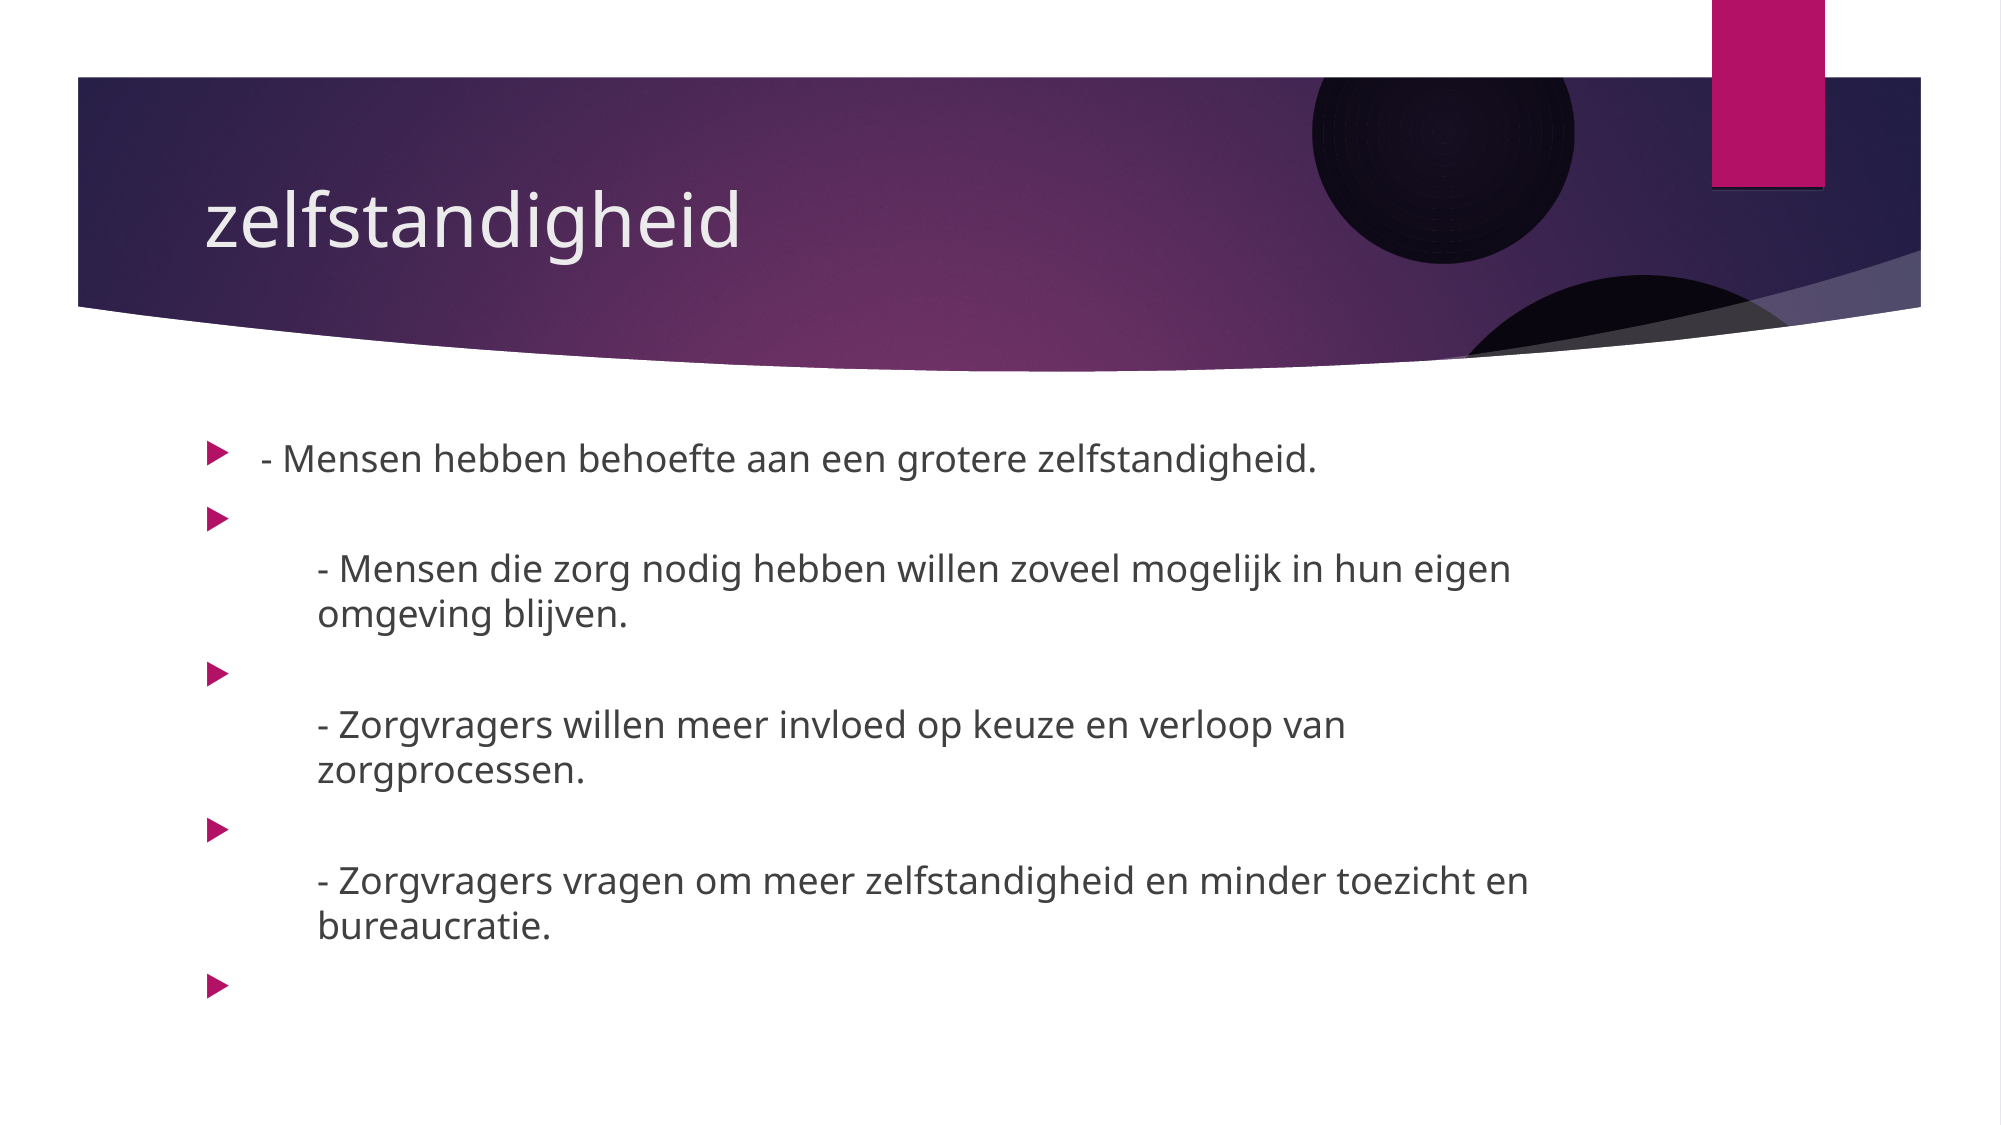

# zelfstandigheid
- Mensen hebben behoefte aan een grotere zelfstandigheid.
- Mensen die zorg nodig hebben willen zoveel mogelijk in hun eigen omgeving blijven.
- Zorgvragers willen meer invloed op keuze en verloop van zorgprocessen.
- Zorgvragers vragen om meer zelfstandigheid en minder toezicht en bureaucratie.